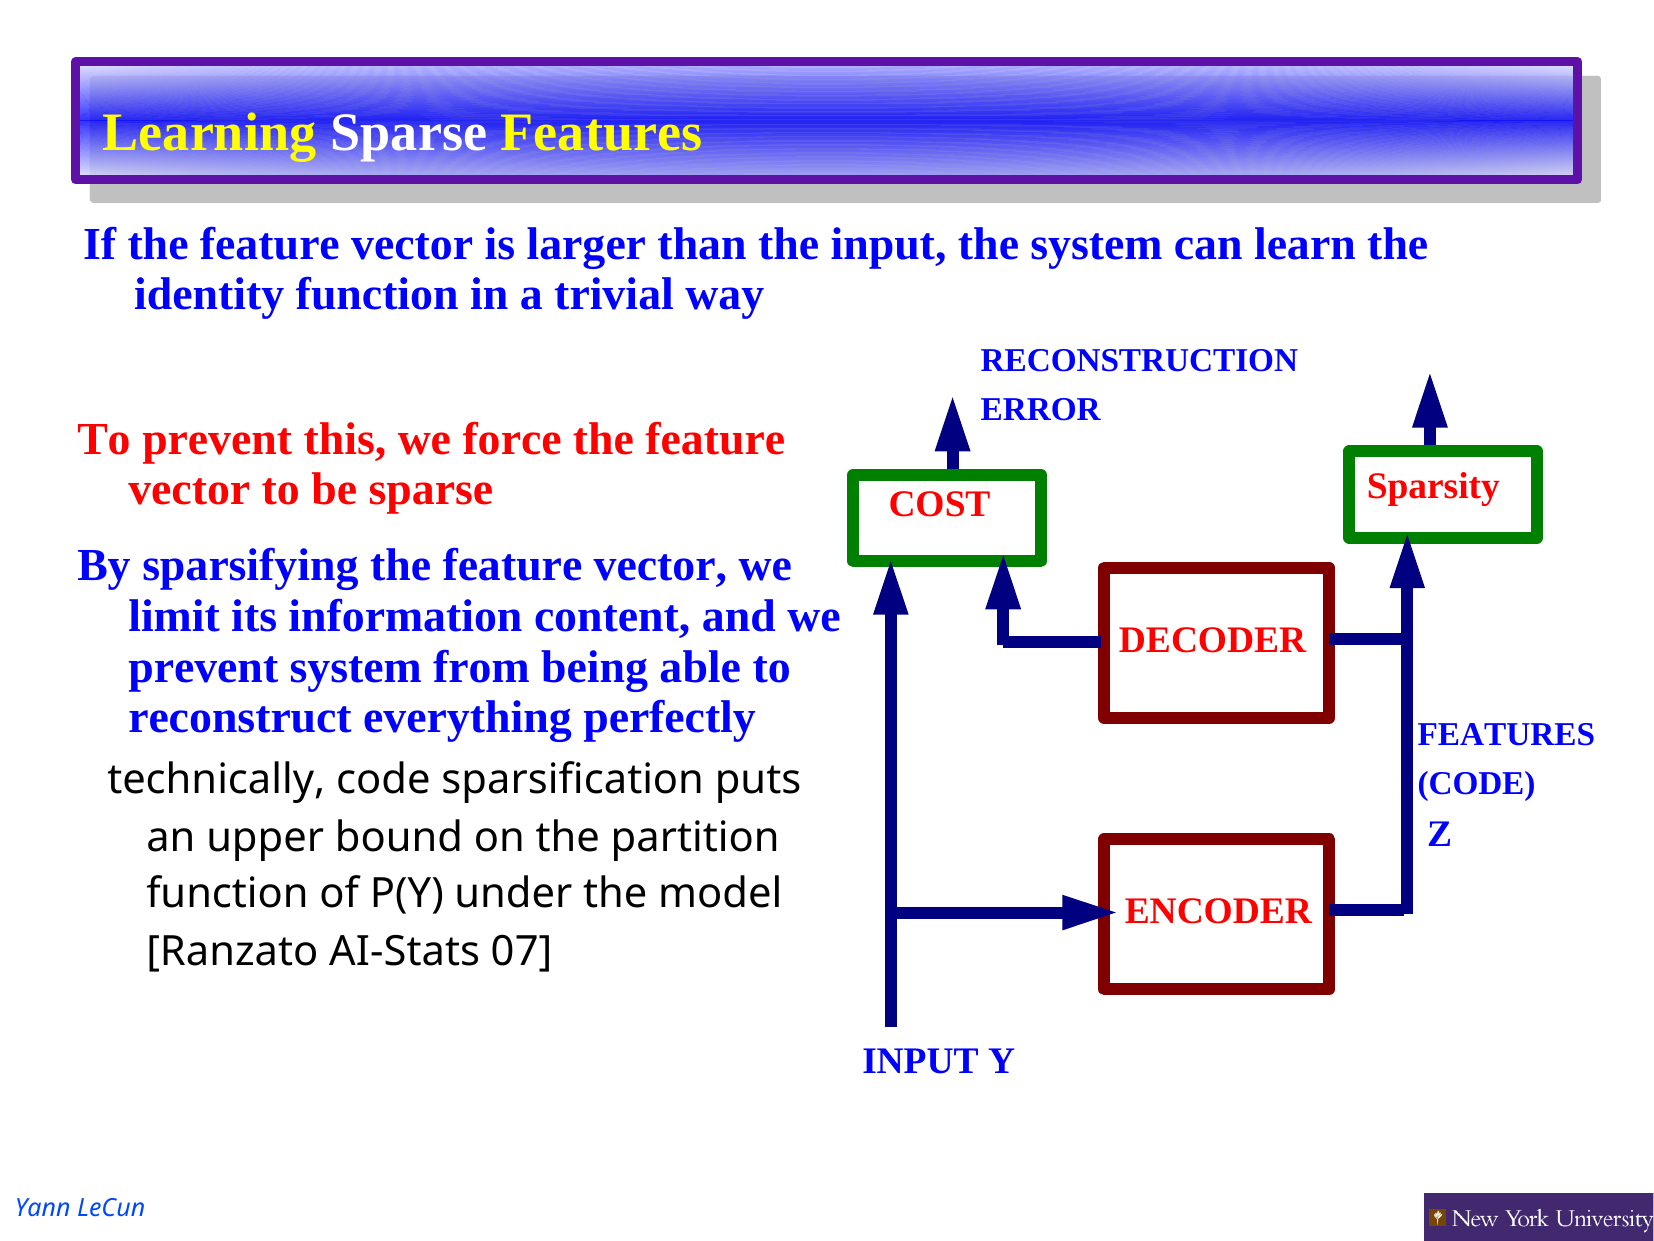

# Learning Sparse Features
If the feature vector is larger than the input, the system can learn the identity function in a trivial way
RECONSTRUCTION
ERROR
To prevent this, we force the feature vector to be sparse
By sparsifying the feature vector, we limit its information content, and we prevent system from being able to reconstruct everything perfectly
technically, code sparsification puts an upper bound on the partition function of P(Y) under the model [Ranzato AI-Stats 07]
Sparsity
COST
DECODER
FEATURES
(CODE)
 Z
ENCODER
INPUT Y